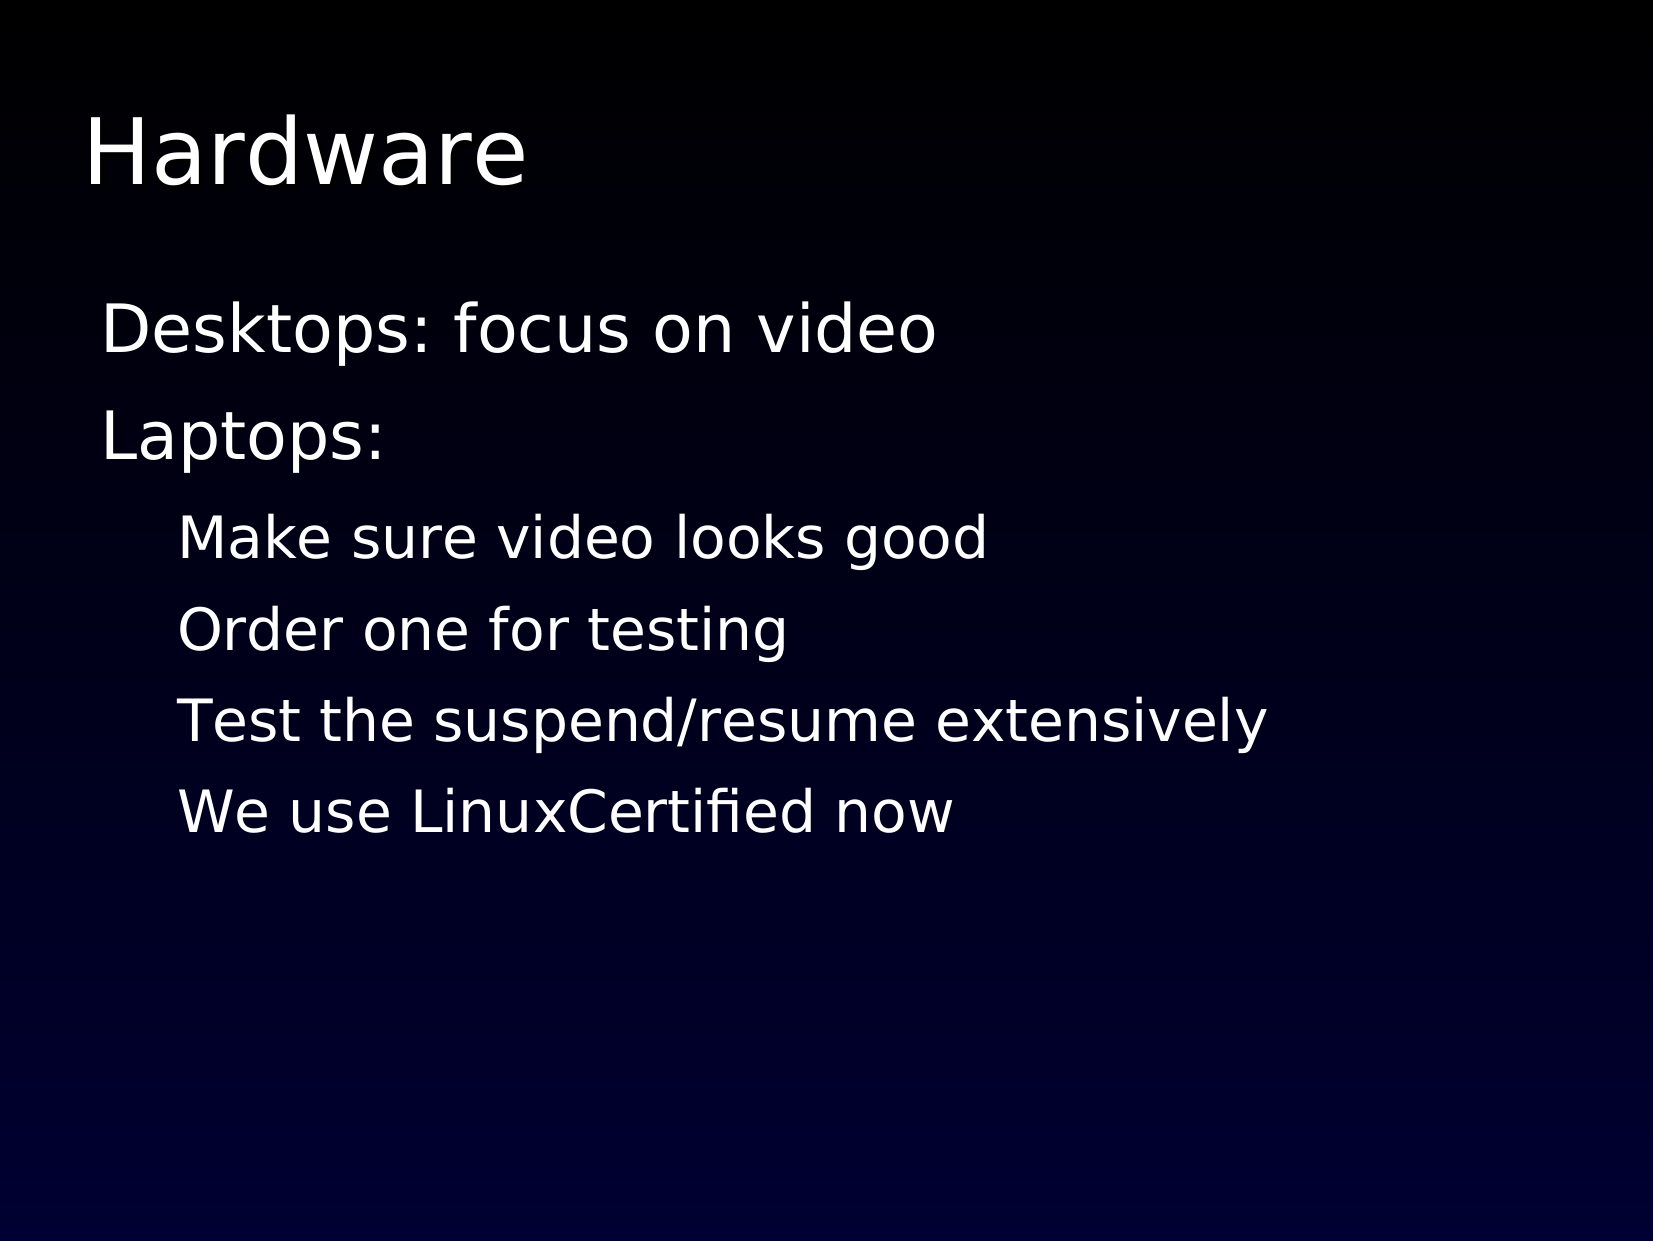

# Hardware
Desktops: focus on video
Laptops:
Make sure video looks good
Order one for testing
Test the suspend/resume extensively
We use LinuxCertified now